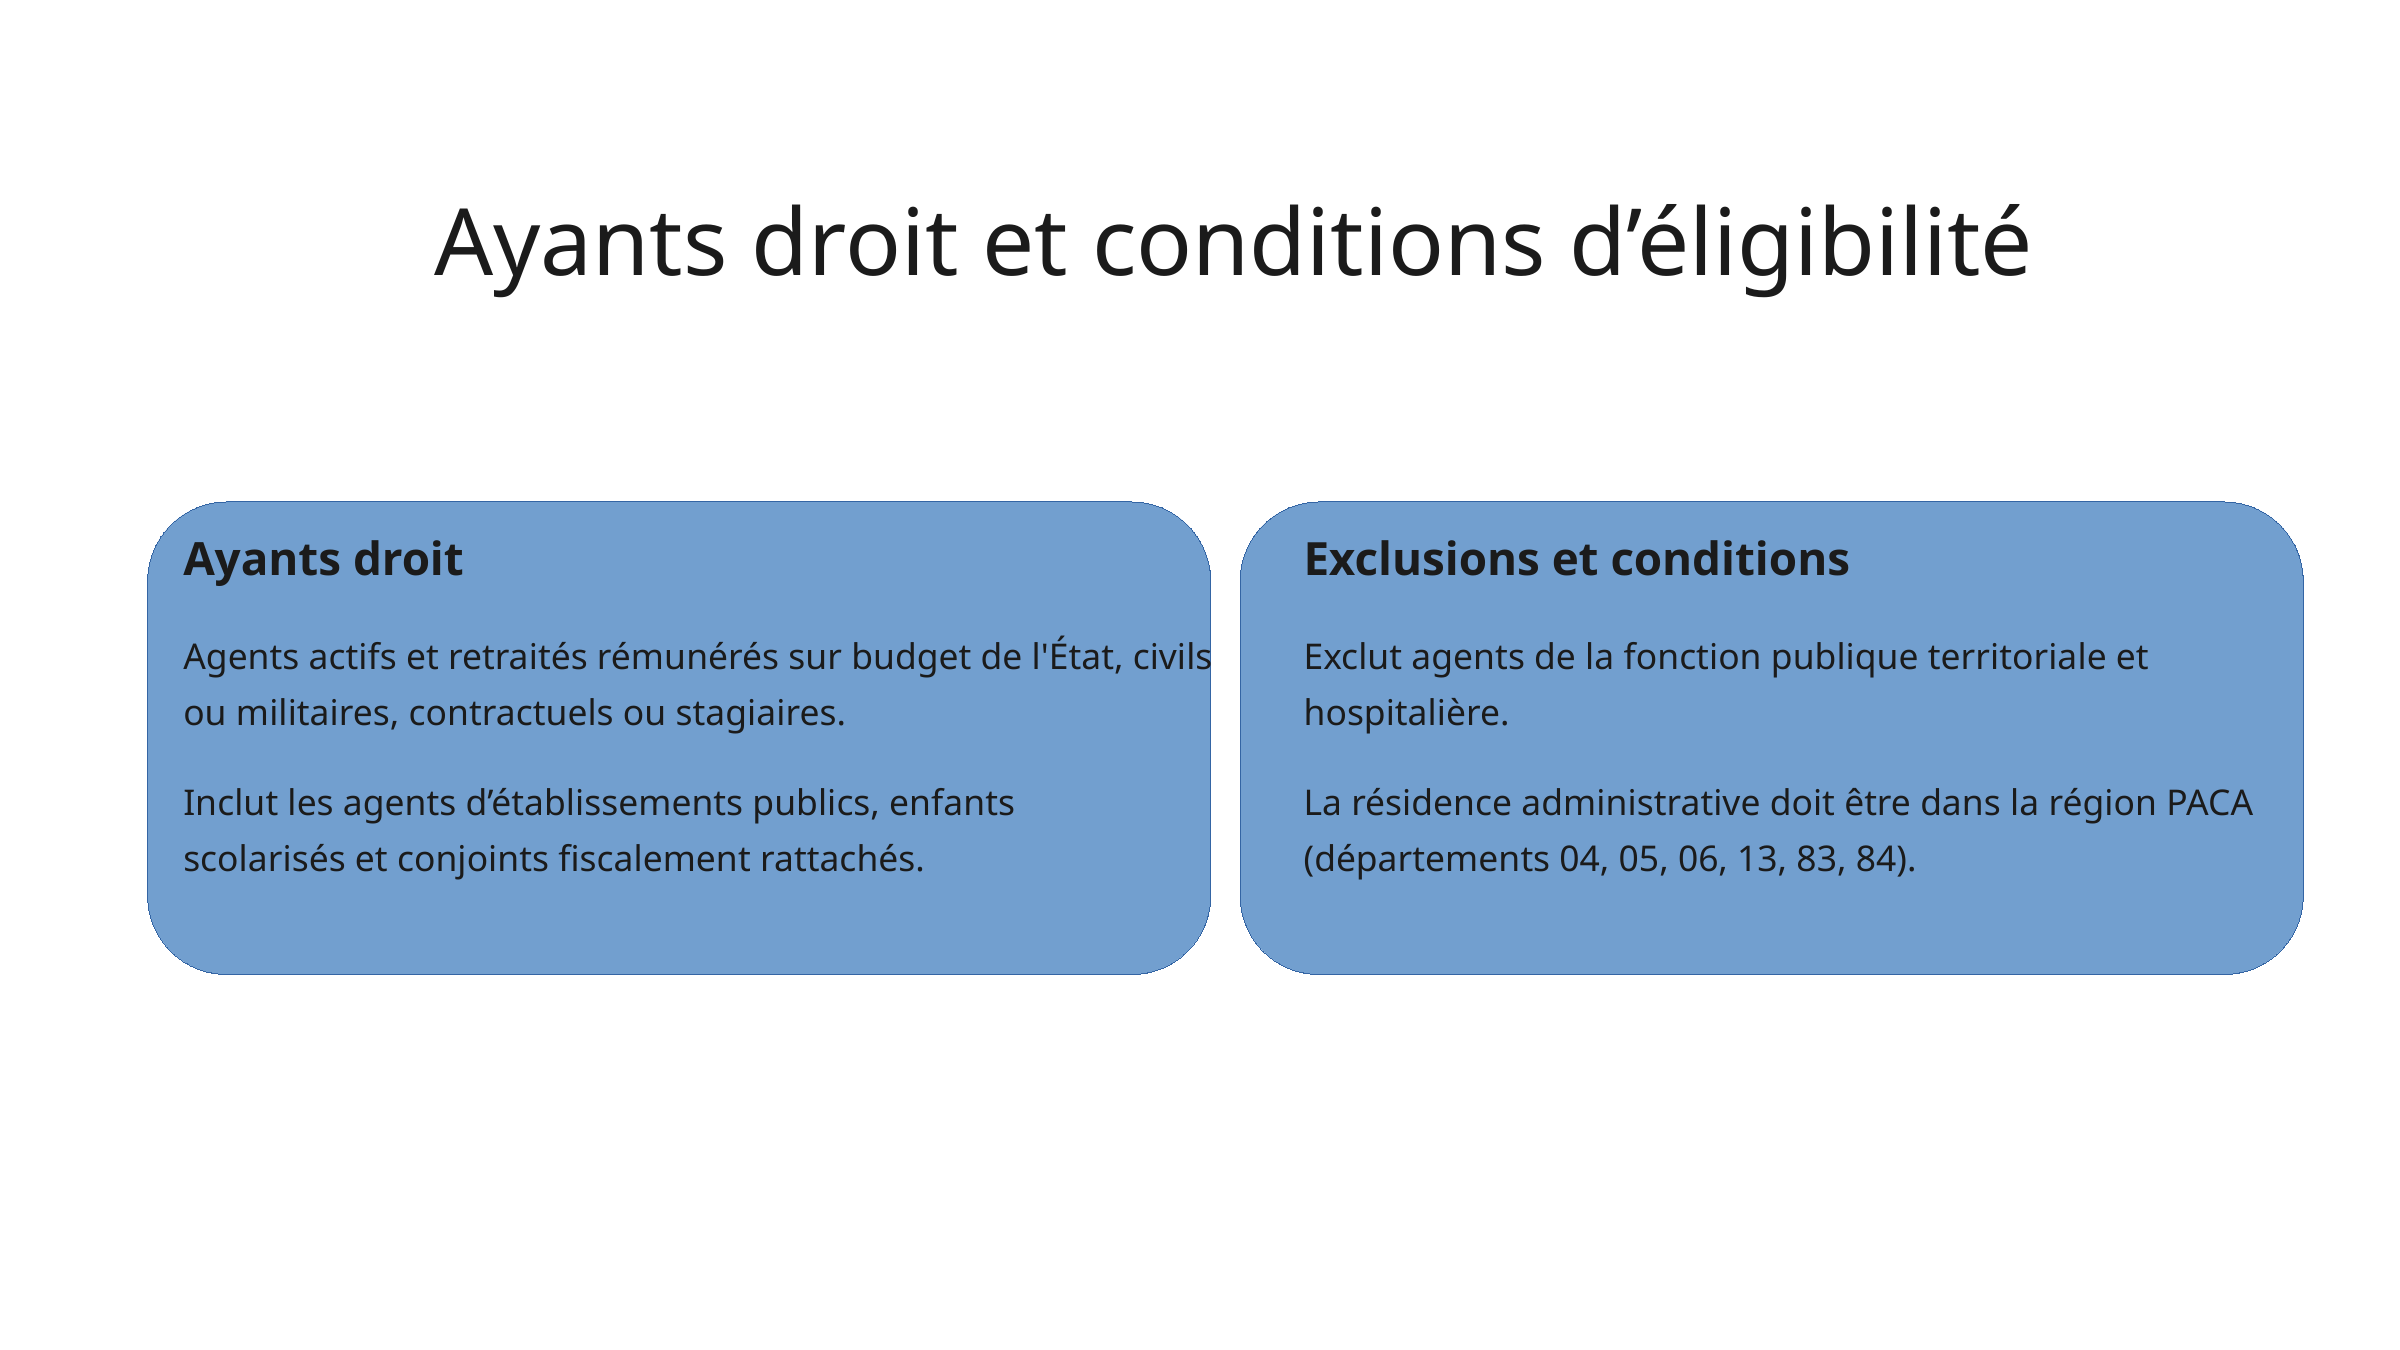

Ayants droit et conditions d’éligibilité
Ayants droit
Exclusions et conditions
Agents actifs et retraités rémunérés sur budget de l'État, civils ou militaires, contractuels ou stagiaires.
Exclut agents de la fonction publique territoriale et hospitalière.
Inclut les agents d’établissements publics, enfants scolarisés et conjoints fiscalement rattachés.
La résidence administrative doit être dans la région PACA (départements 04, 05, 06, 13, 83, 84).